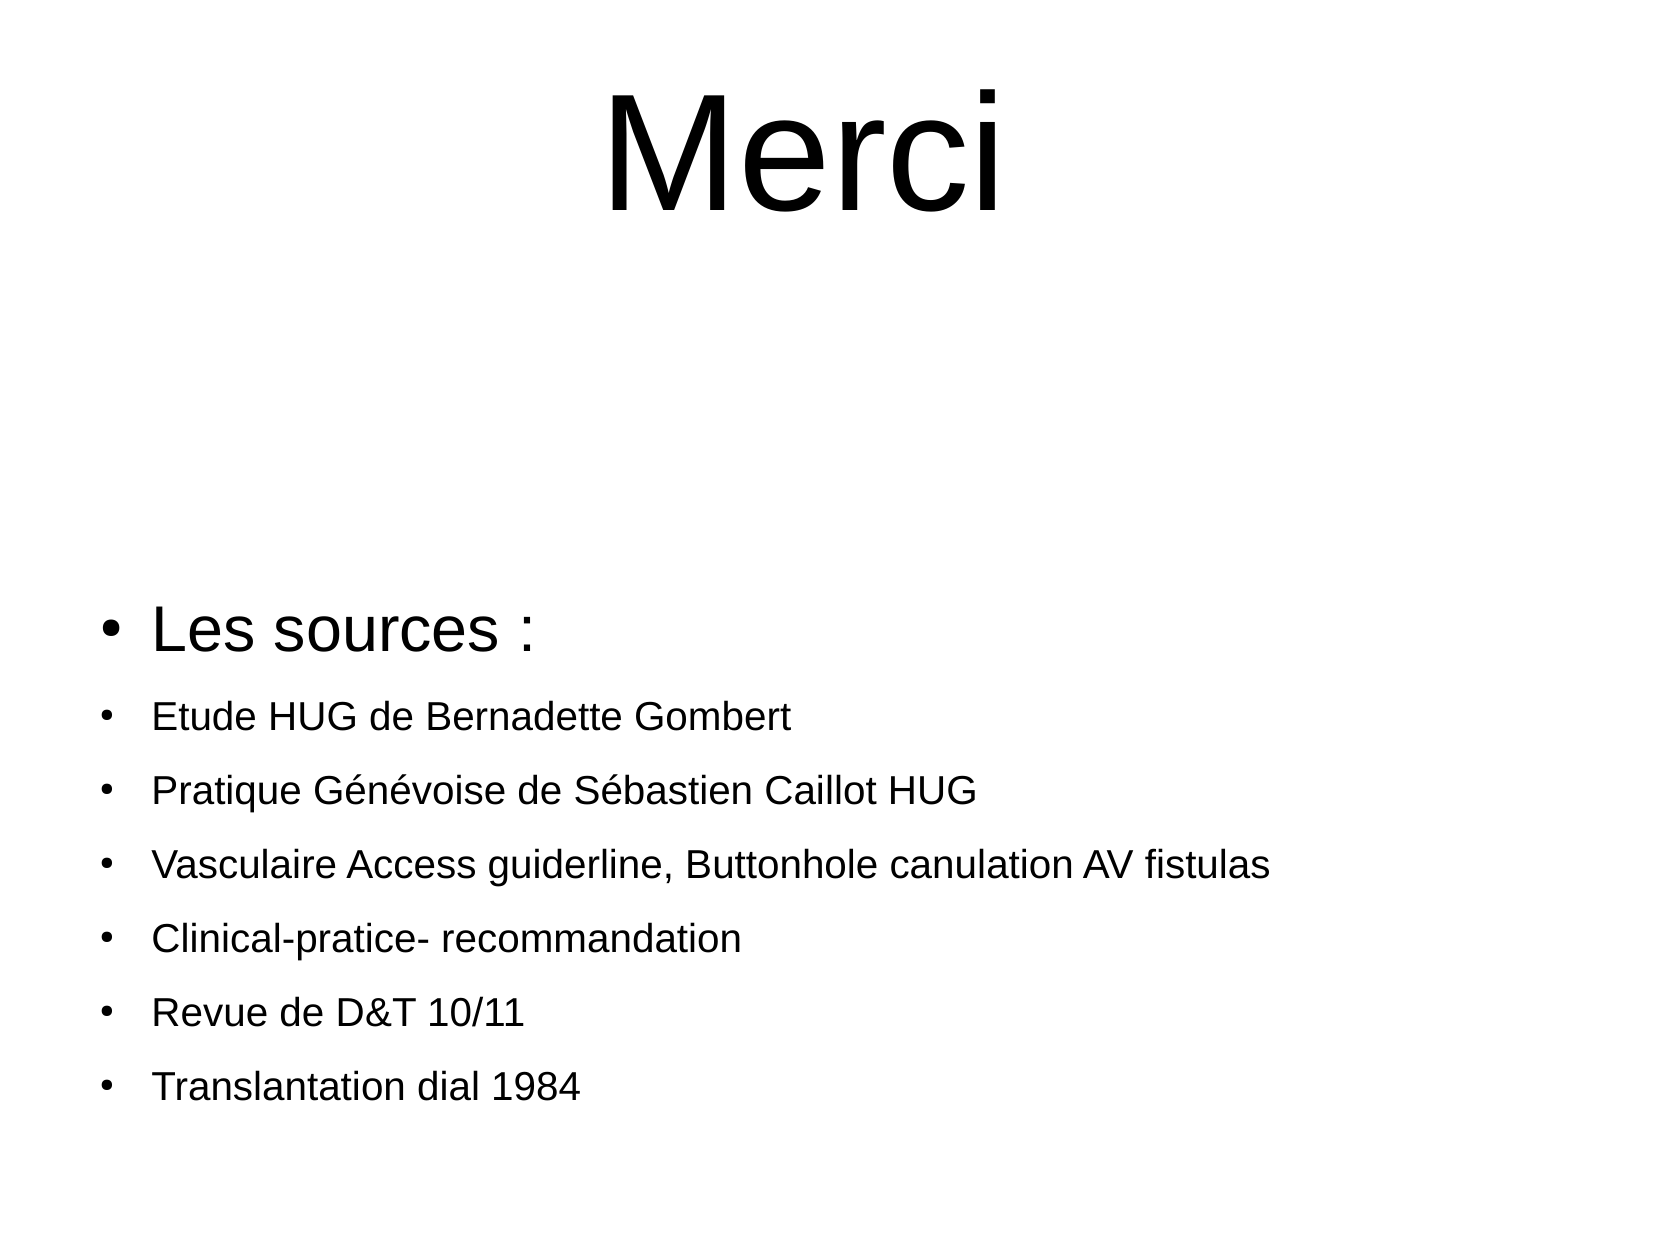

# Merci
Les sources :
Etude HUG de Bernadette Gombert
Pratique Génévoise de Sébastien Caillot HUG
Vasculaire Access guiderline, Buttonhole canulation AV fistulas
Clinical-pratice- recommandation
Revue de D&T 10/11
Translantation dial 1984